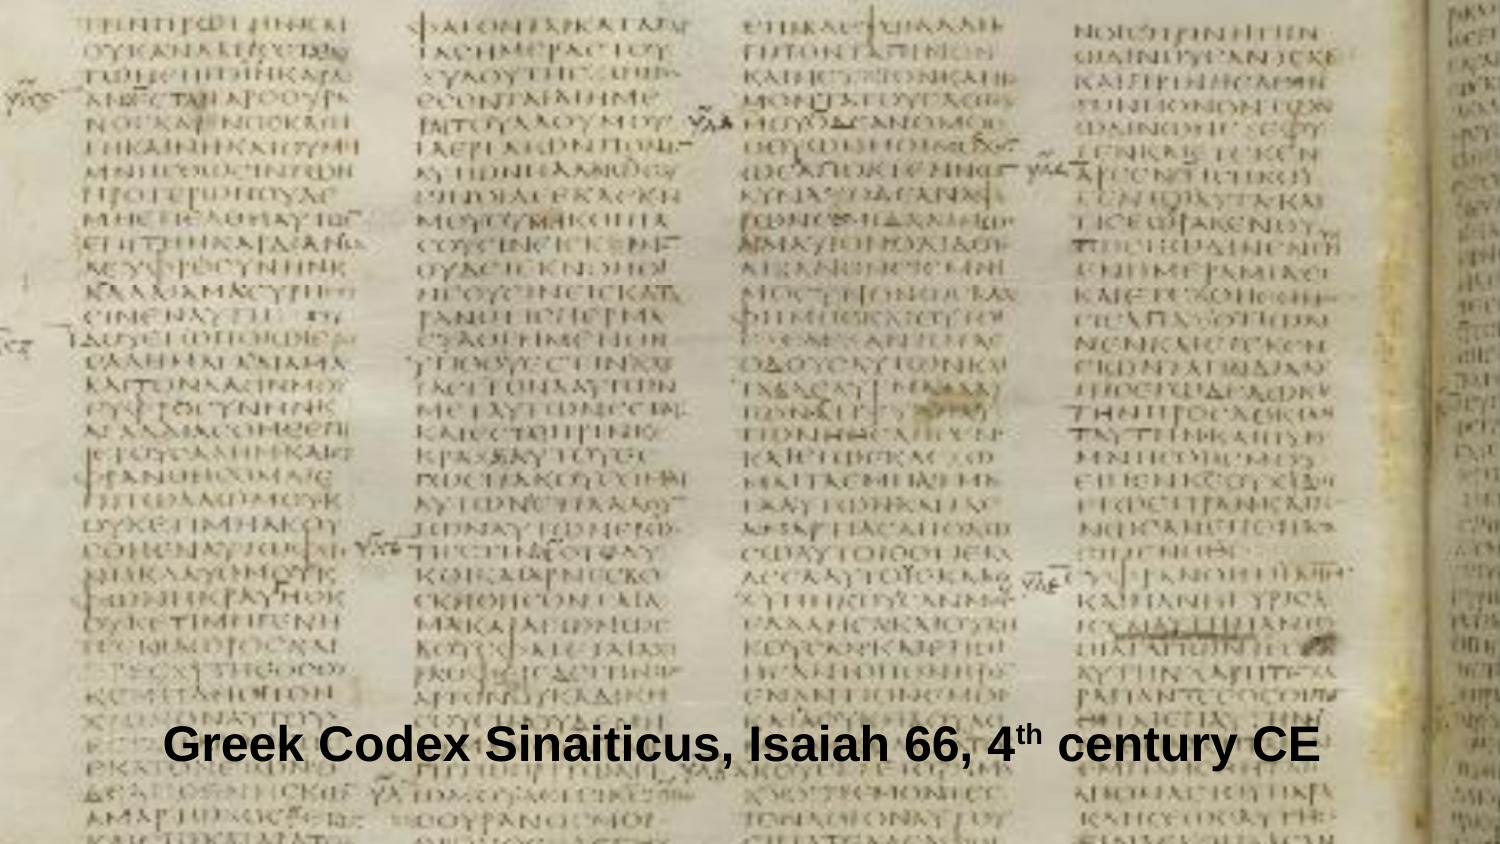

Greek Codex Sinaiticus, Isaiah 66, 4th century CE